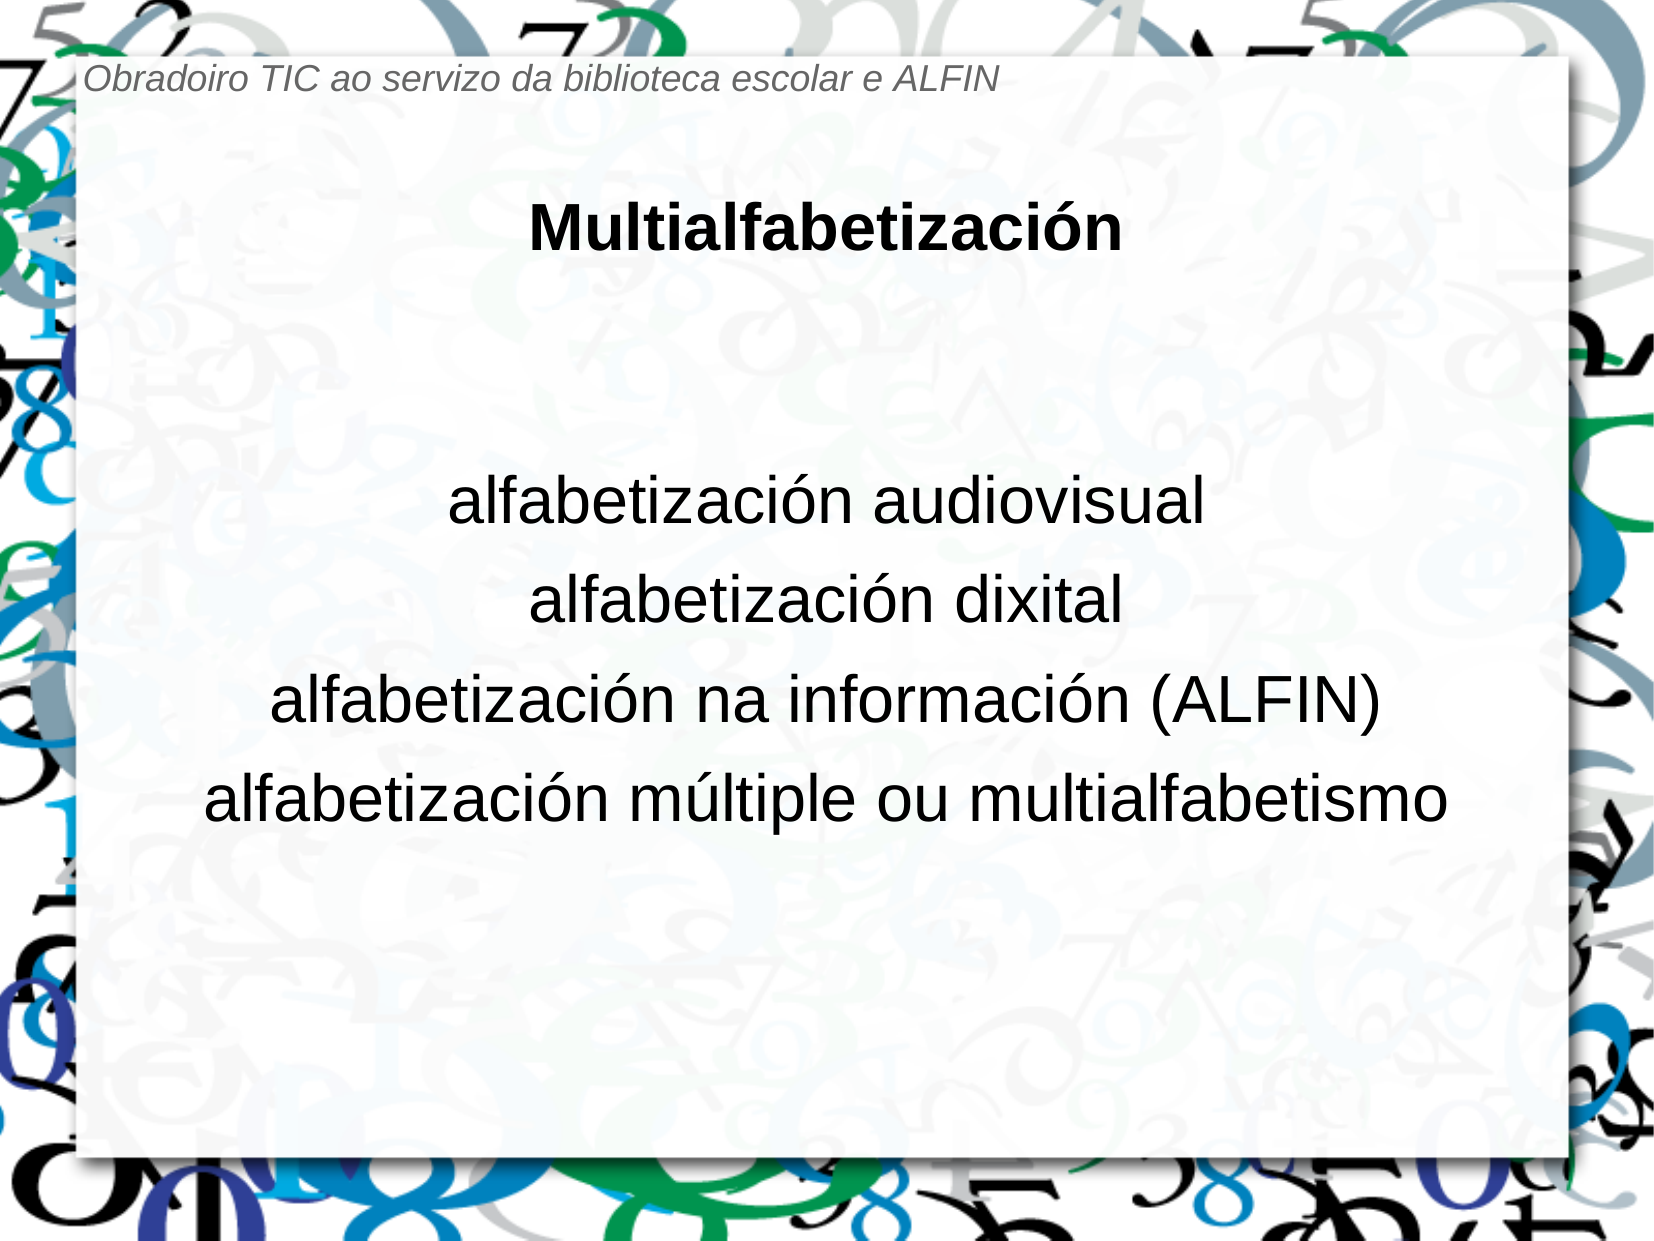

Obradoiro TIC ao servizo da biblioteca escolar e ALFIN
Multialfabetización
alfabetización audiovisual
alfabetización dixital
alfabetización na información (ALFIN)
alfabetización múltiple ou multialfabetismo